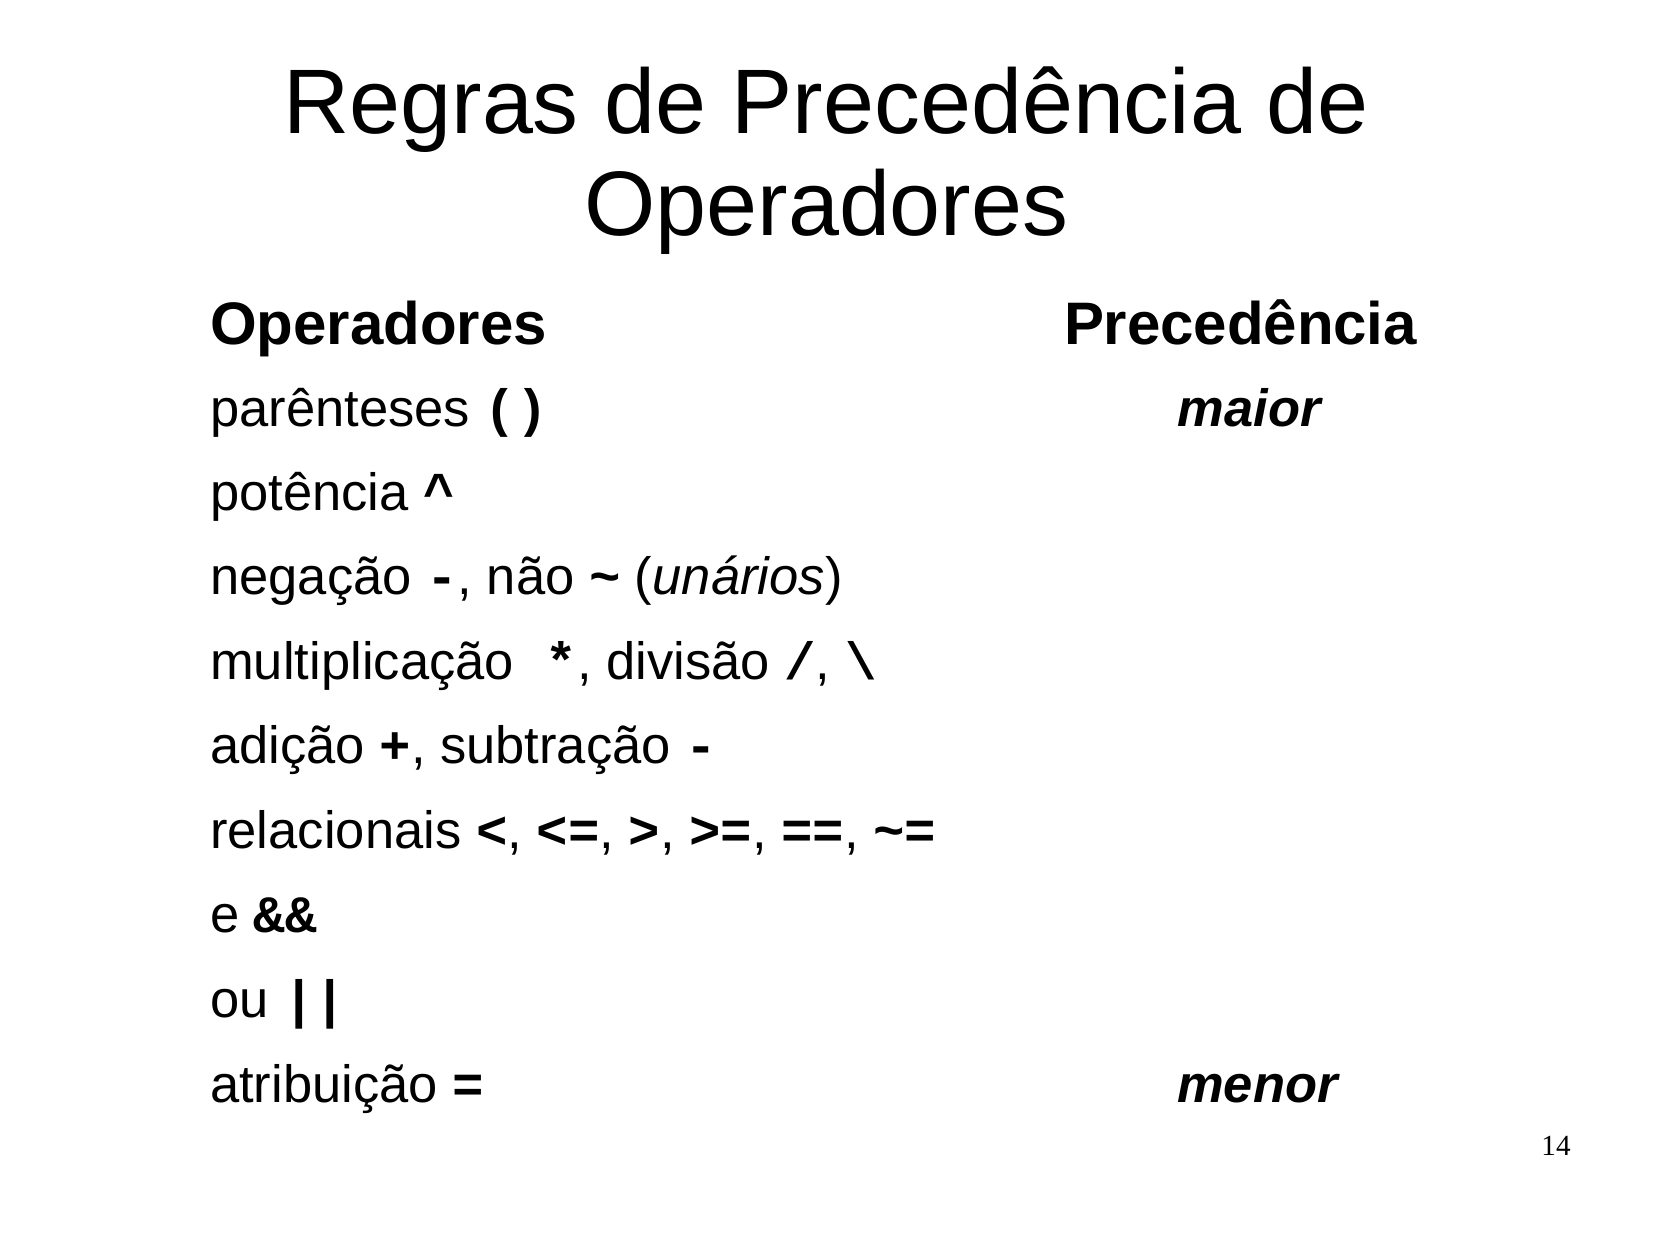

# Regras de Precedência de Operadores
Operadores Precedência
parênteses () maior
potência ^
negação -, não ~ (unários)
multiplicação *, divisão /, \
adição +, subtração -
relacionais <, <=, >, >=, ==, ~=
e &&
ou ||
atribuição = menor
14